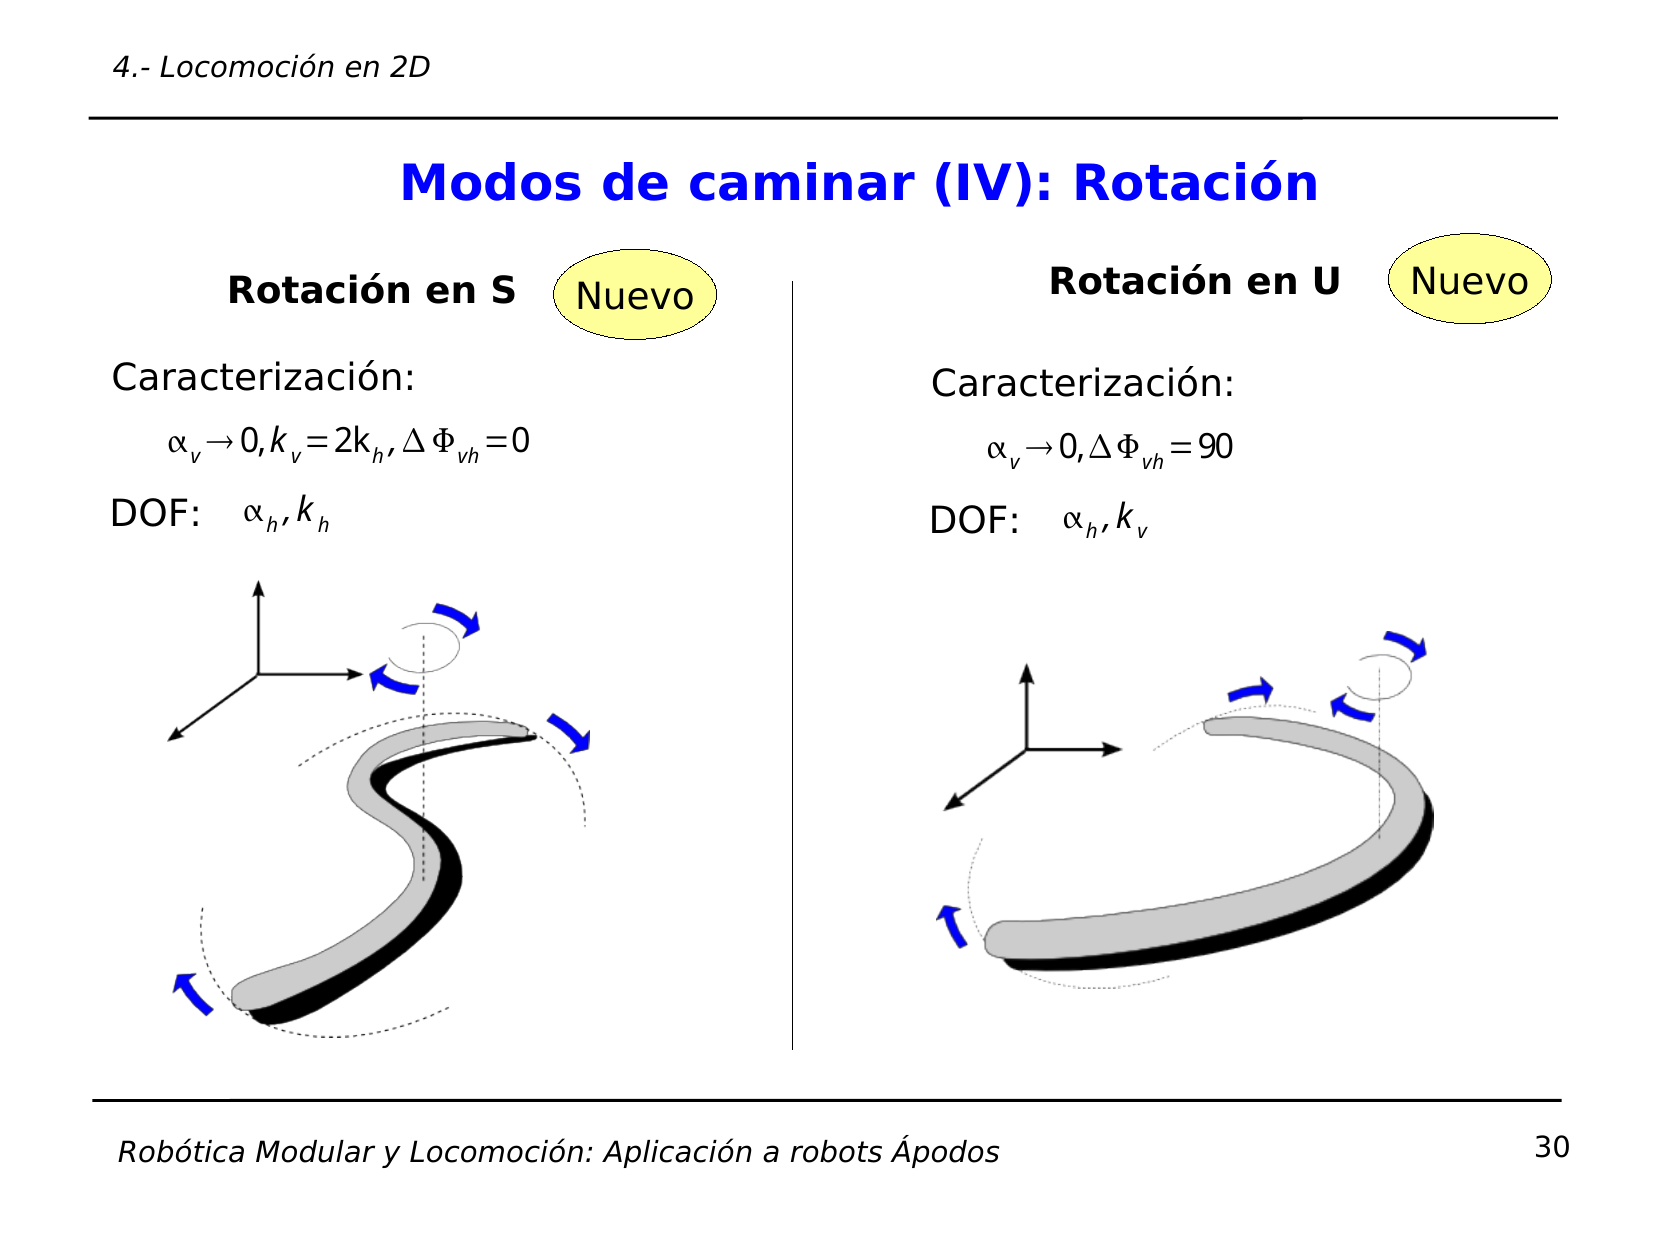

4.- Locomoción en 2D
Modos de caminar (IV): Rotación
Nuevo
Nuevo
Rotación en U
Rotación en S
 Caracterización:
 Caracterización:
 DOF:
 DOF:
Robótica Modular y Locomoción: Aplicación a robots Ápodos
30